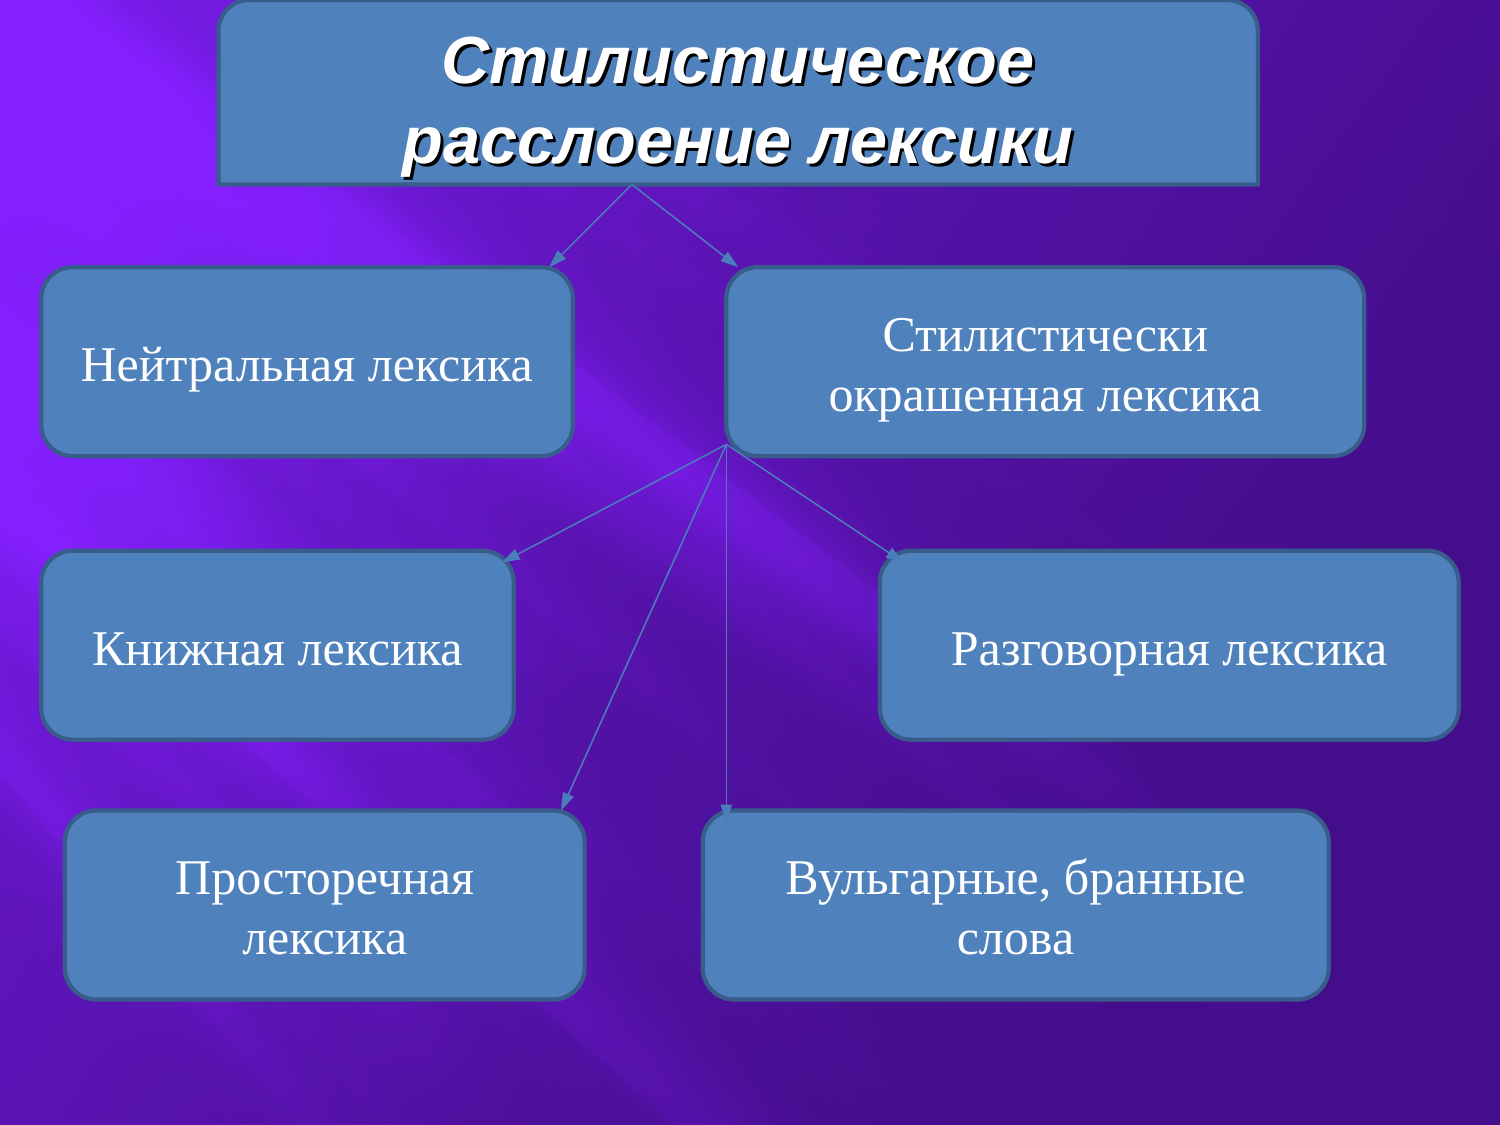

Стилистическое расслоение лексики
Нейтральная лексика
Стилистически окрашенная лексика
Книжная лексика
Разговорная лексика
Просторечная лексика
Вульгарные, бранные слова